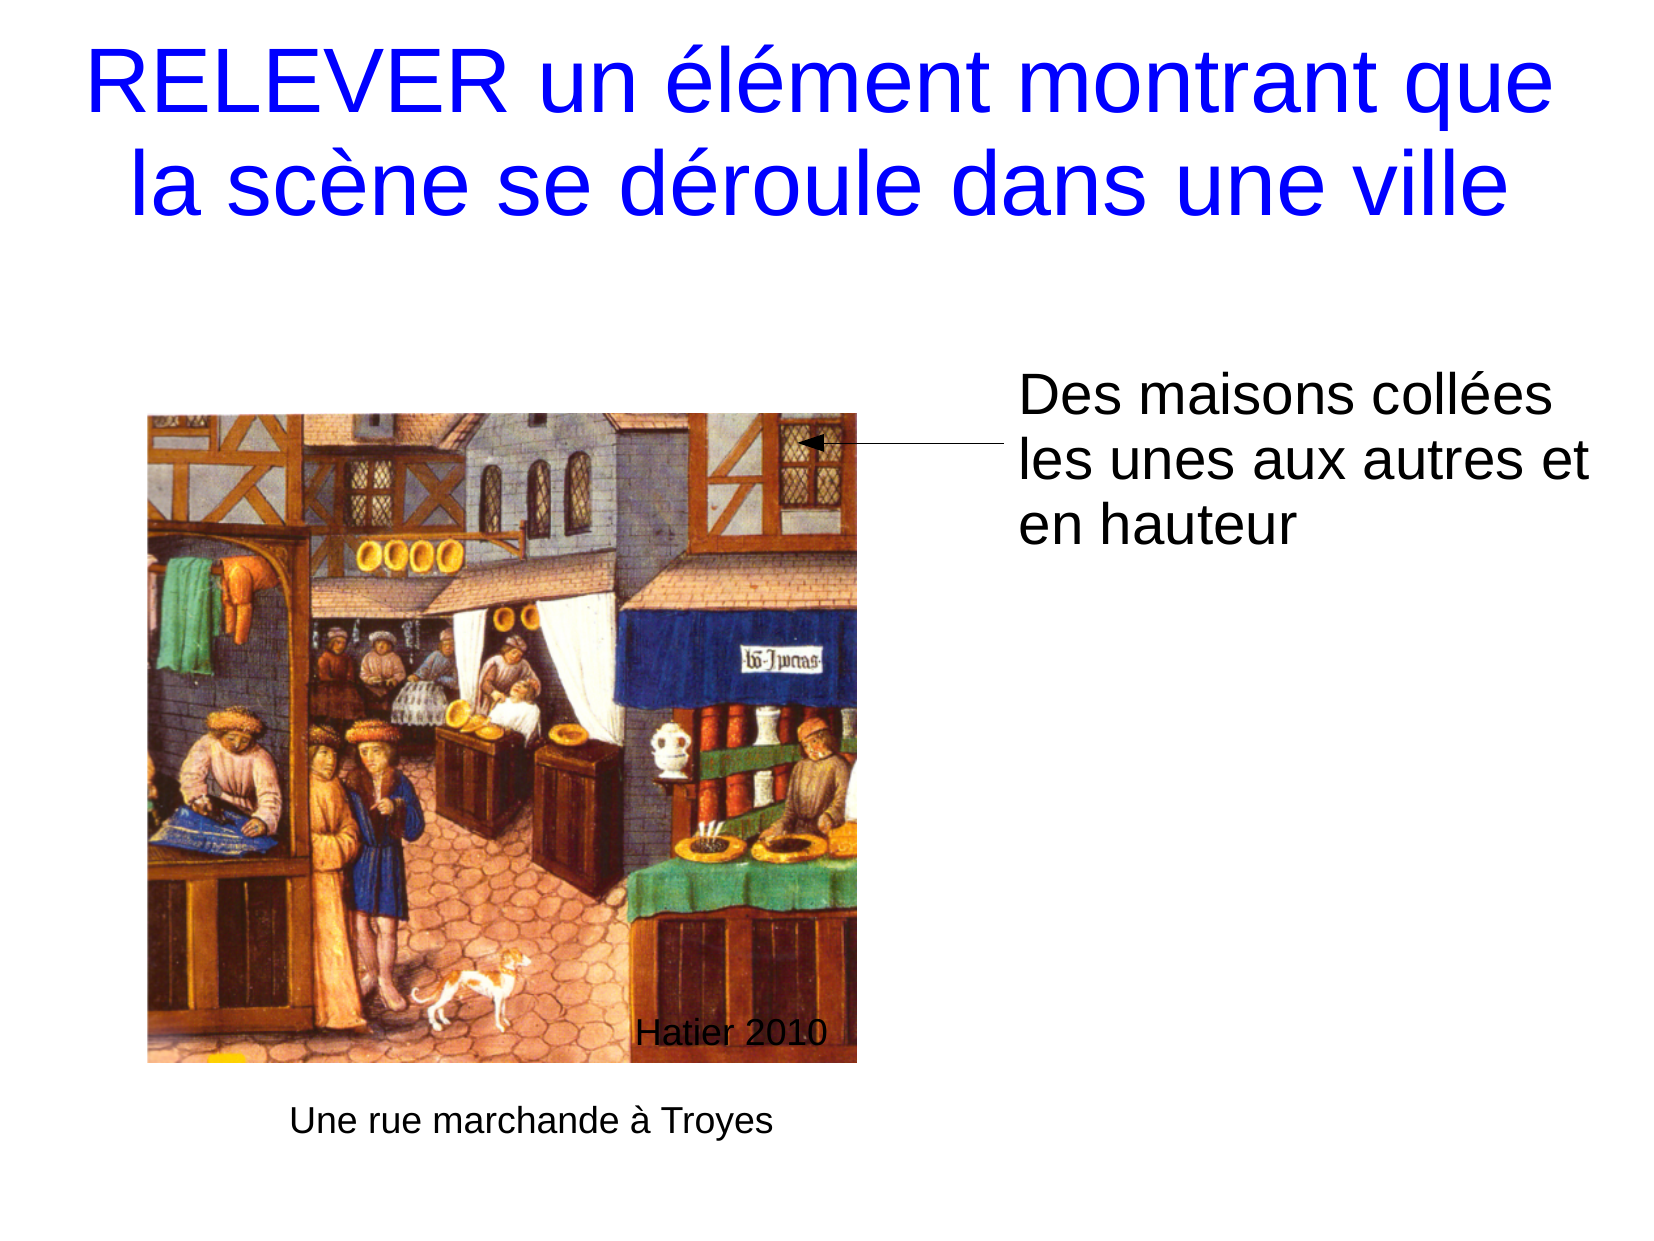

# RELEVER un élément montrant que la scène se déroule dans une ville
Des maisons collées les unes aux autres et en hauteur
Hatier 2010
Une rue marchande à Troyes